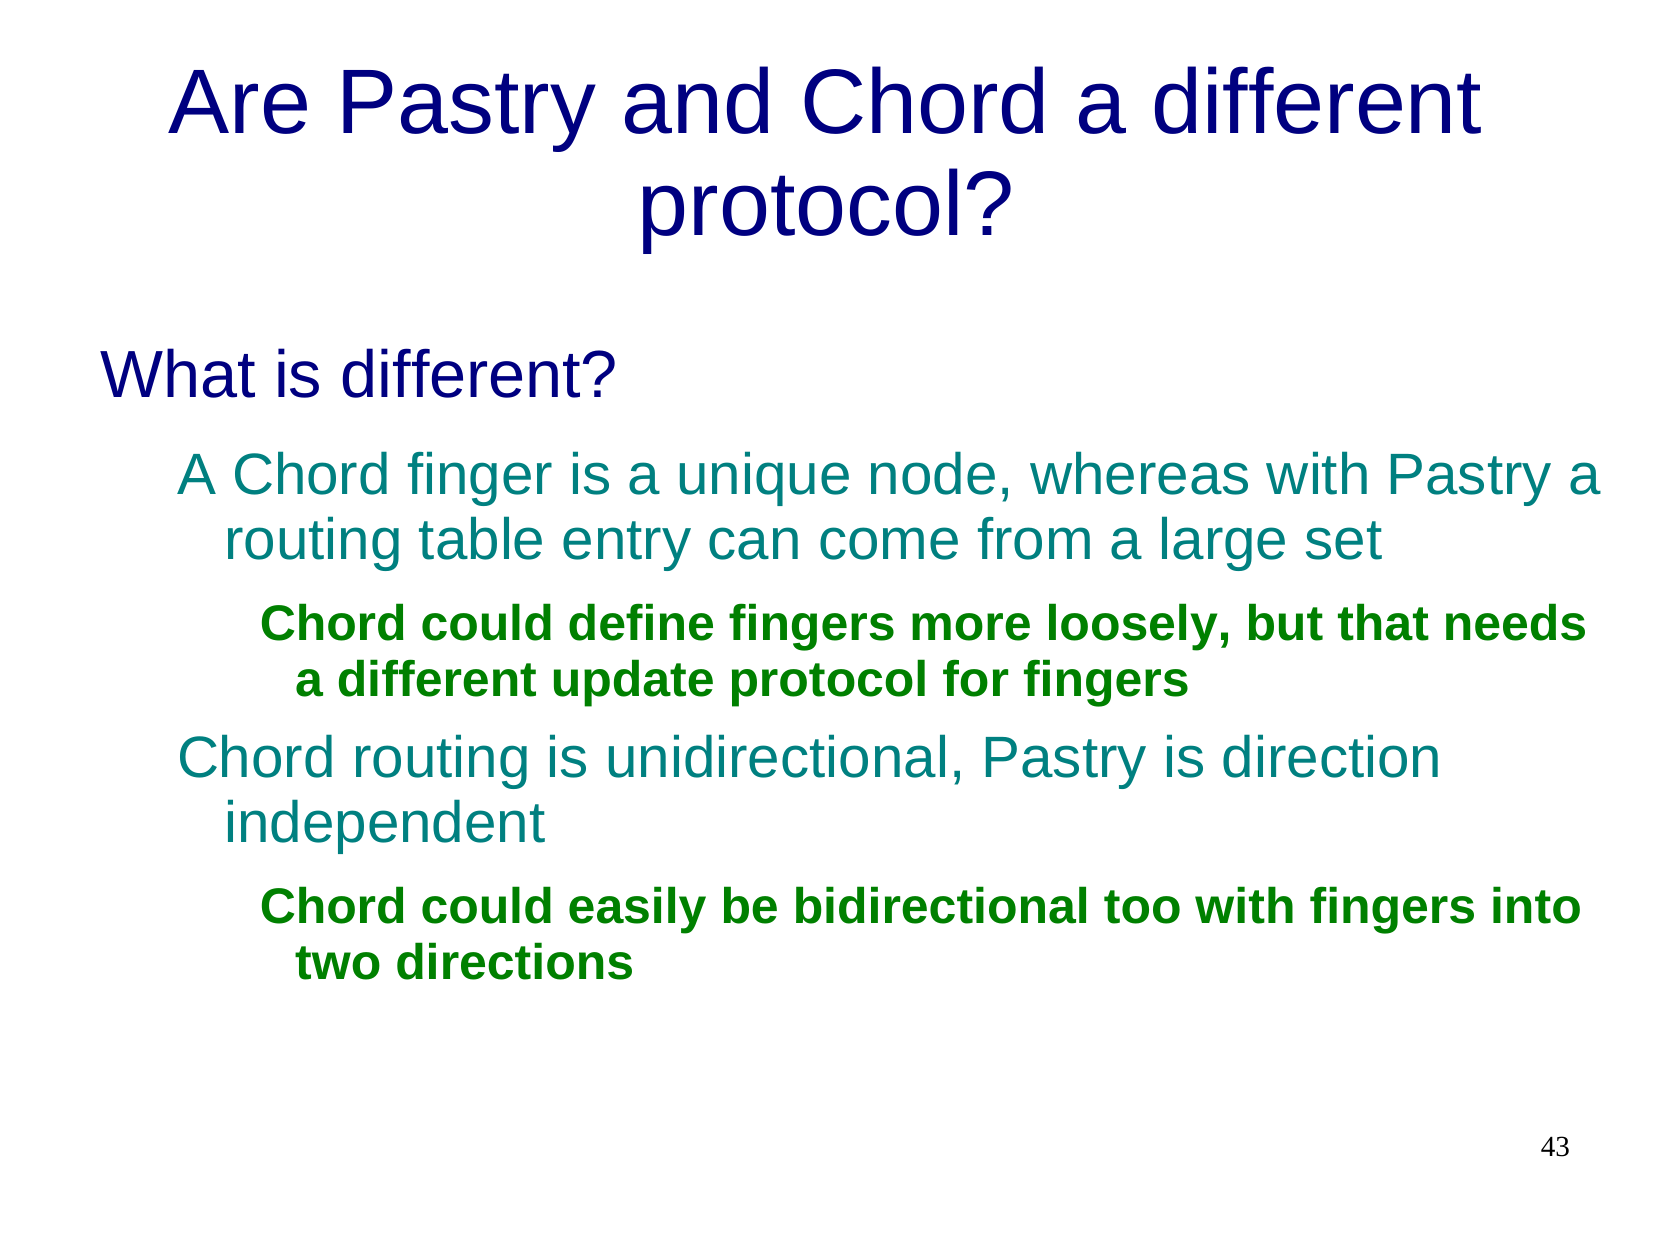

# Are Pastry and Chord a different protocol?
What is different?
A Chord finger is a unique node, whereas with Pastry a routing table entry can come from a large set
Chord could define fingers more loosely, but that needs a different update protocol for fingers
Chord routing is unidirectional, Pastry is direction independent
Chord could easily be bidirectional too with fingers into two directions
43